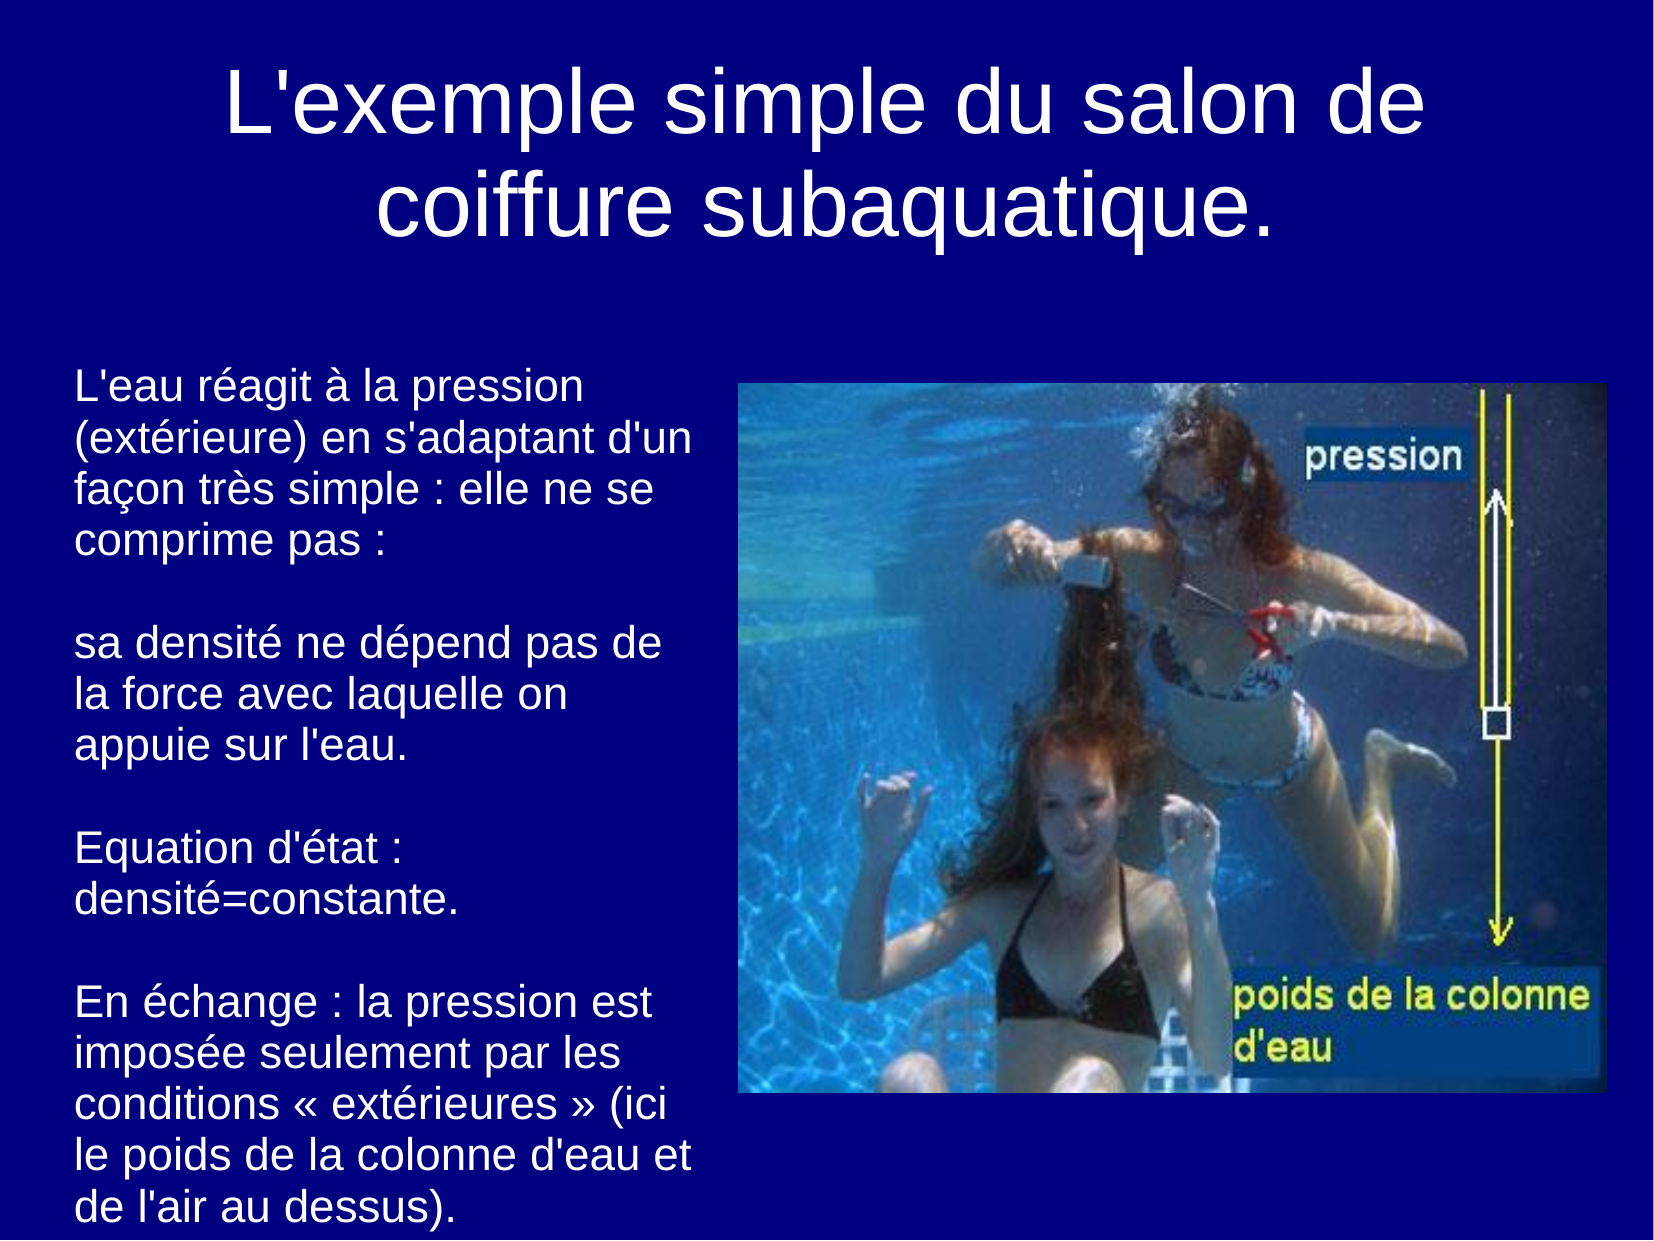

# L'exemple simple du salon de coiffure subaquatique.
L'eau réagit à la pression (extérieure) en s'adaptant d'un façon très simple : elle ne se comprime pas :
sa densité ne dépend pas de la force avec laquelle on appuie sur l'eau.
Equation d'état :
densité=constante.
En échange : la pression est imposée seulement par les conditions « extérieures » (ici le poids de la colonne d'eau et de l'air au dessus).